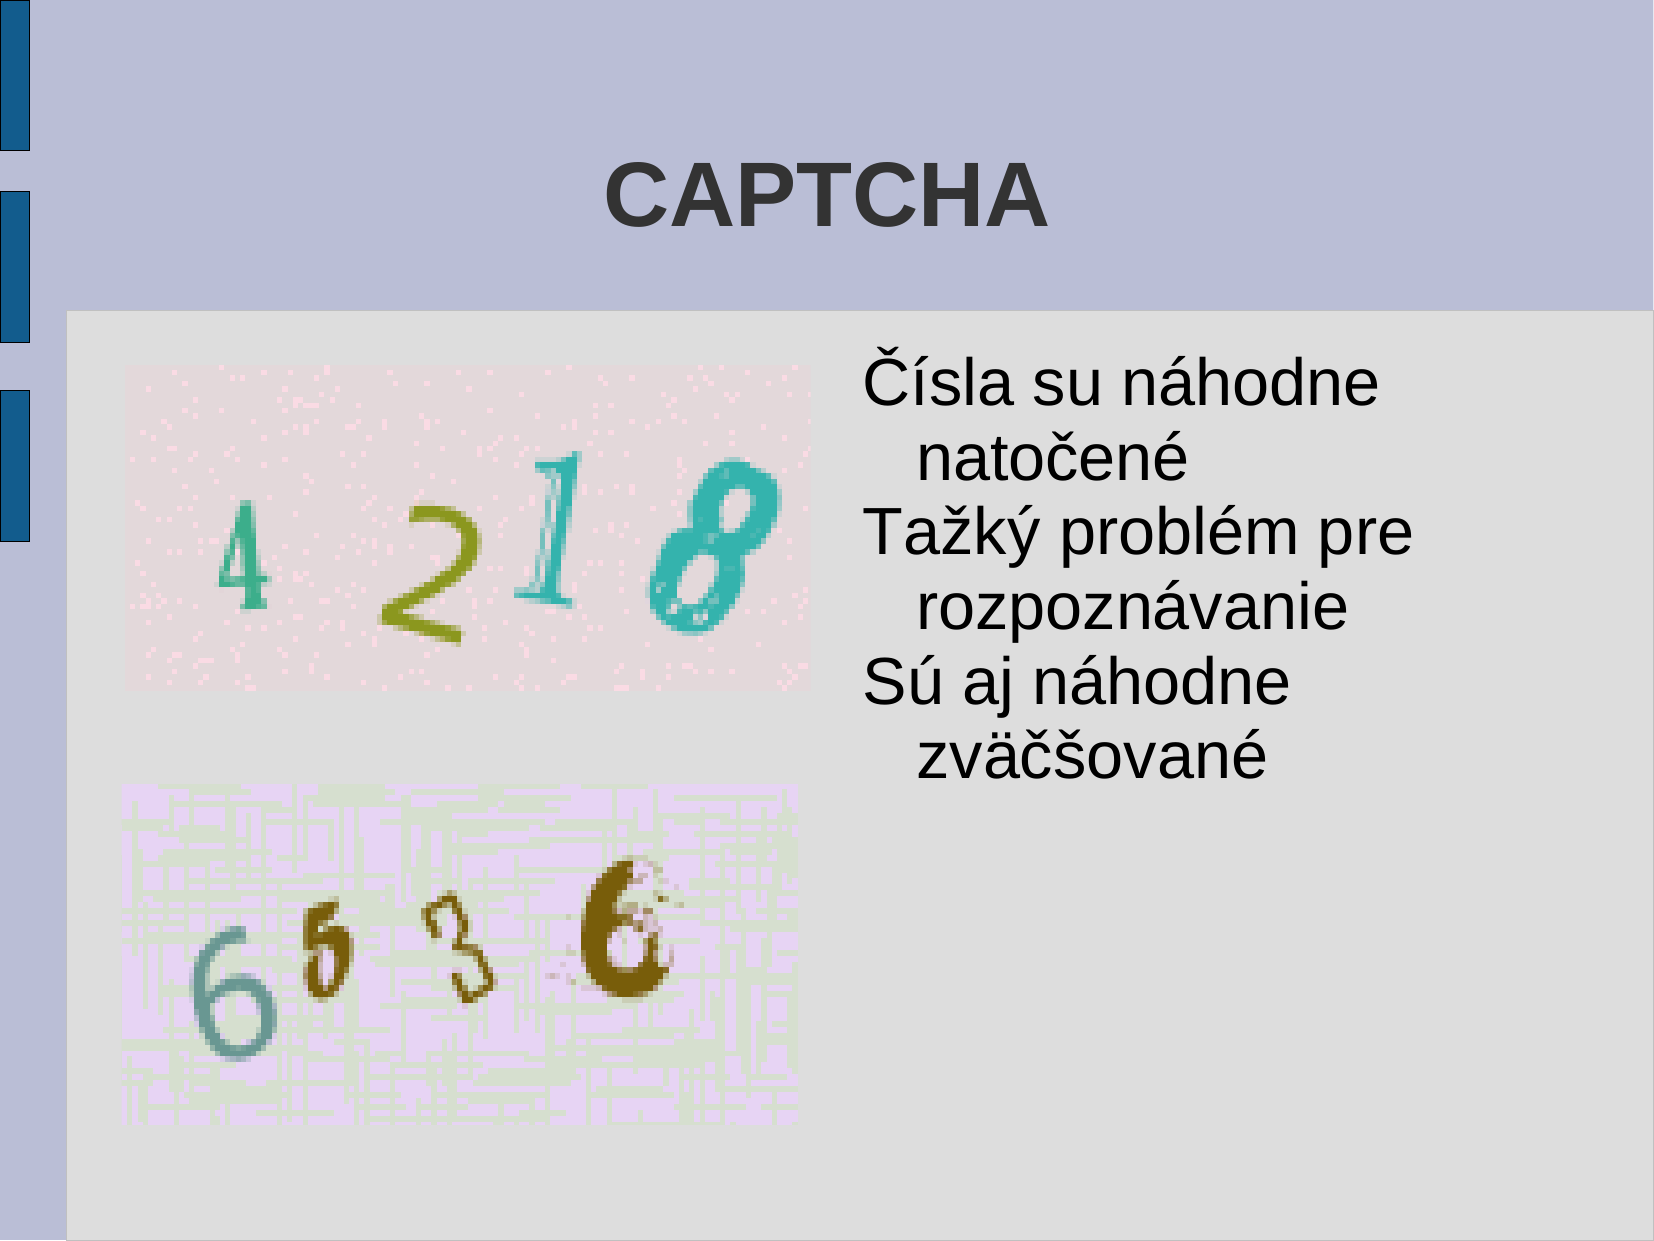

# CAPTCHA
Čísla su náhodne natočené
Tažký problém pre rozpoznávanie
Sú aj náhodne zväčšované